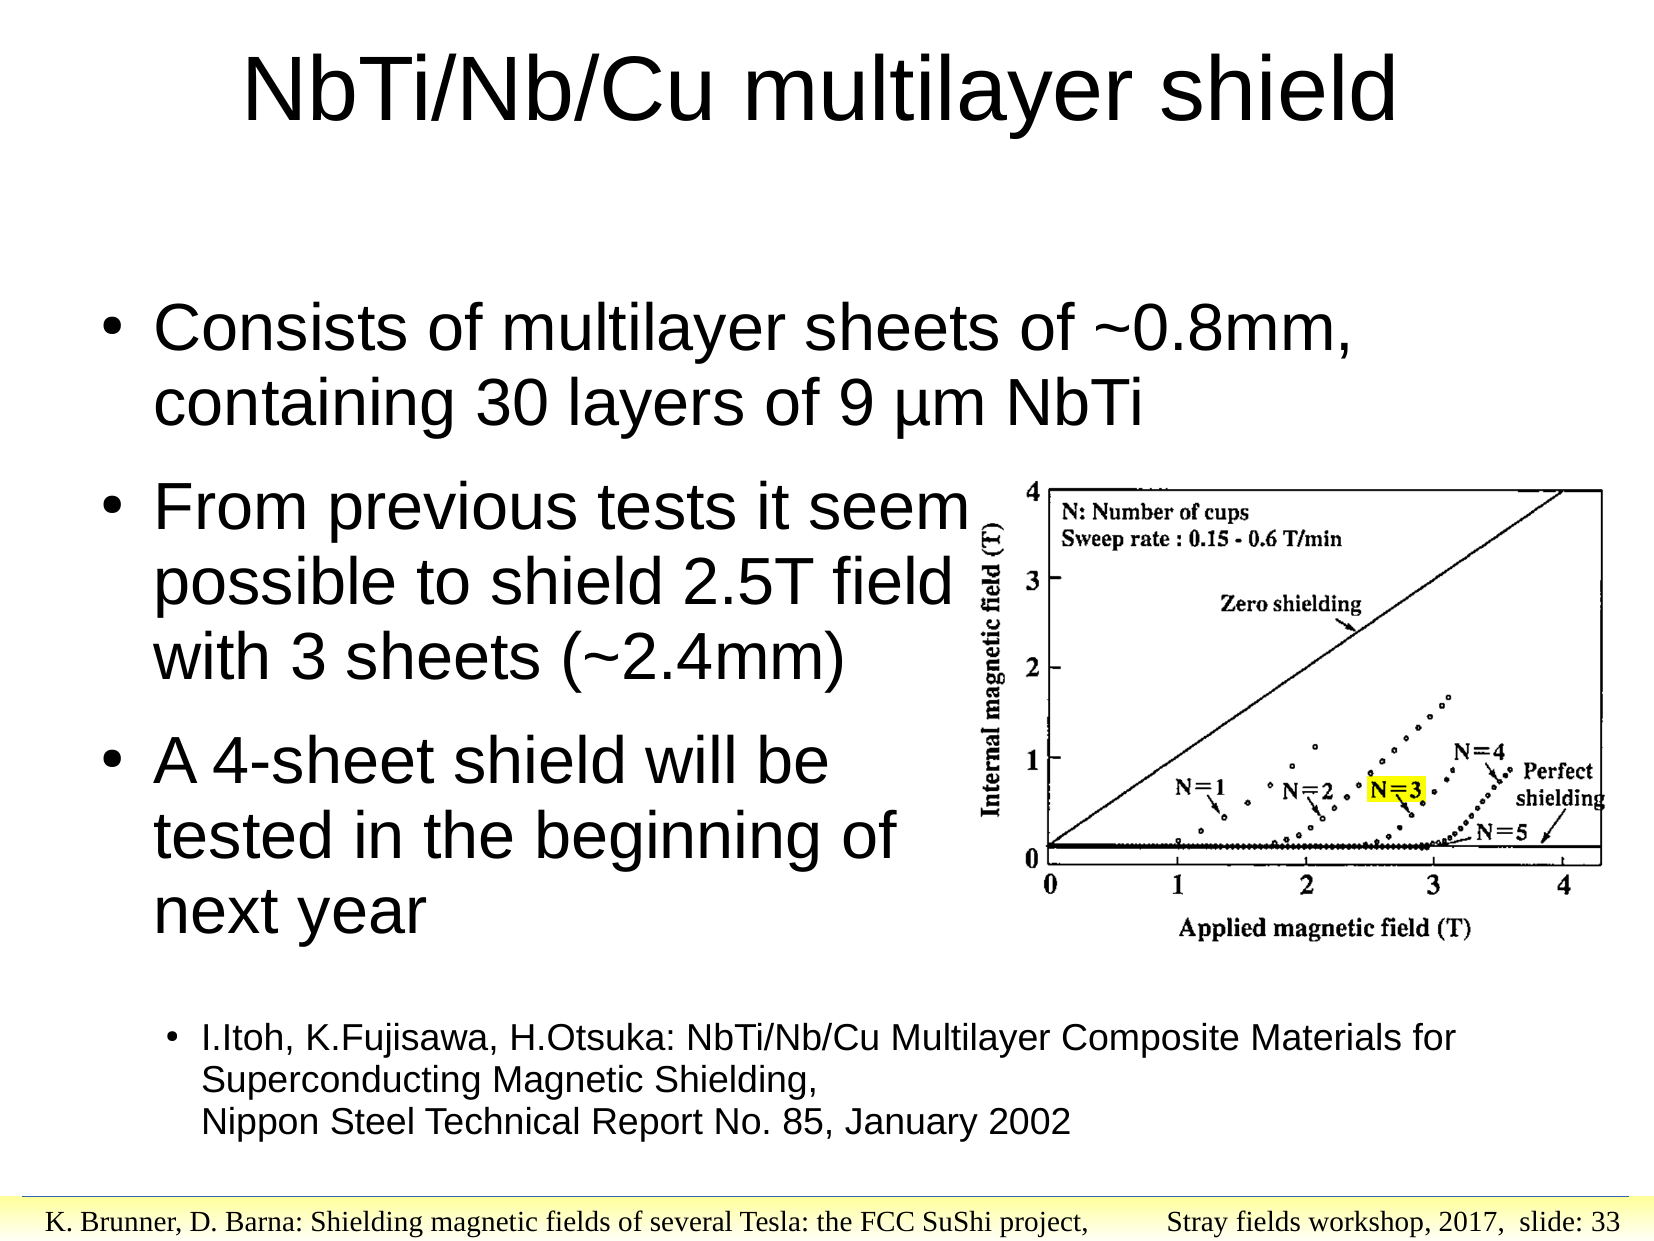

# NbTi/Nb/Cu multilayer shield
Consists of multilayer sheets of ~0.8mm, containing 30 layers of 9 µm NbTi
From previous tests it seems
possible to shield 2.5T field
with 3 sheets (~2.4mm)
A 4-sheet shield will be
tested in the beginning of
next year
I.Itoh, K.Fujisawa, H.Otsuka: NbTi/Nb/Cu Multilayer Composite Materials for
Superconducting Magnetic Shielding,
Nippon Steel Technical Report No. 85, January 2002